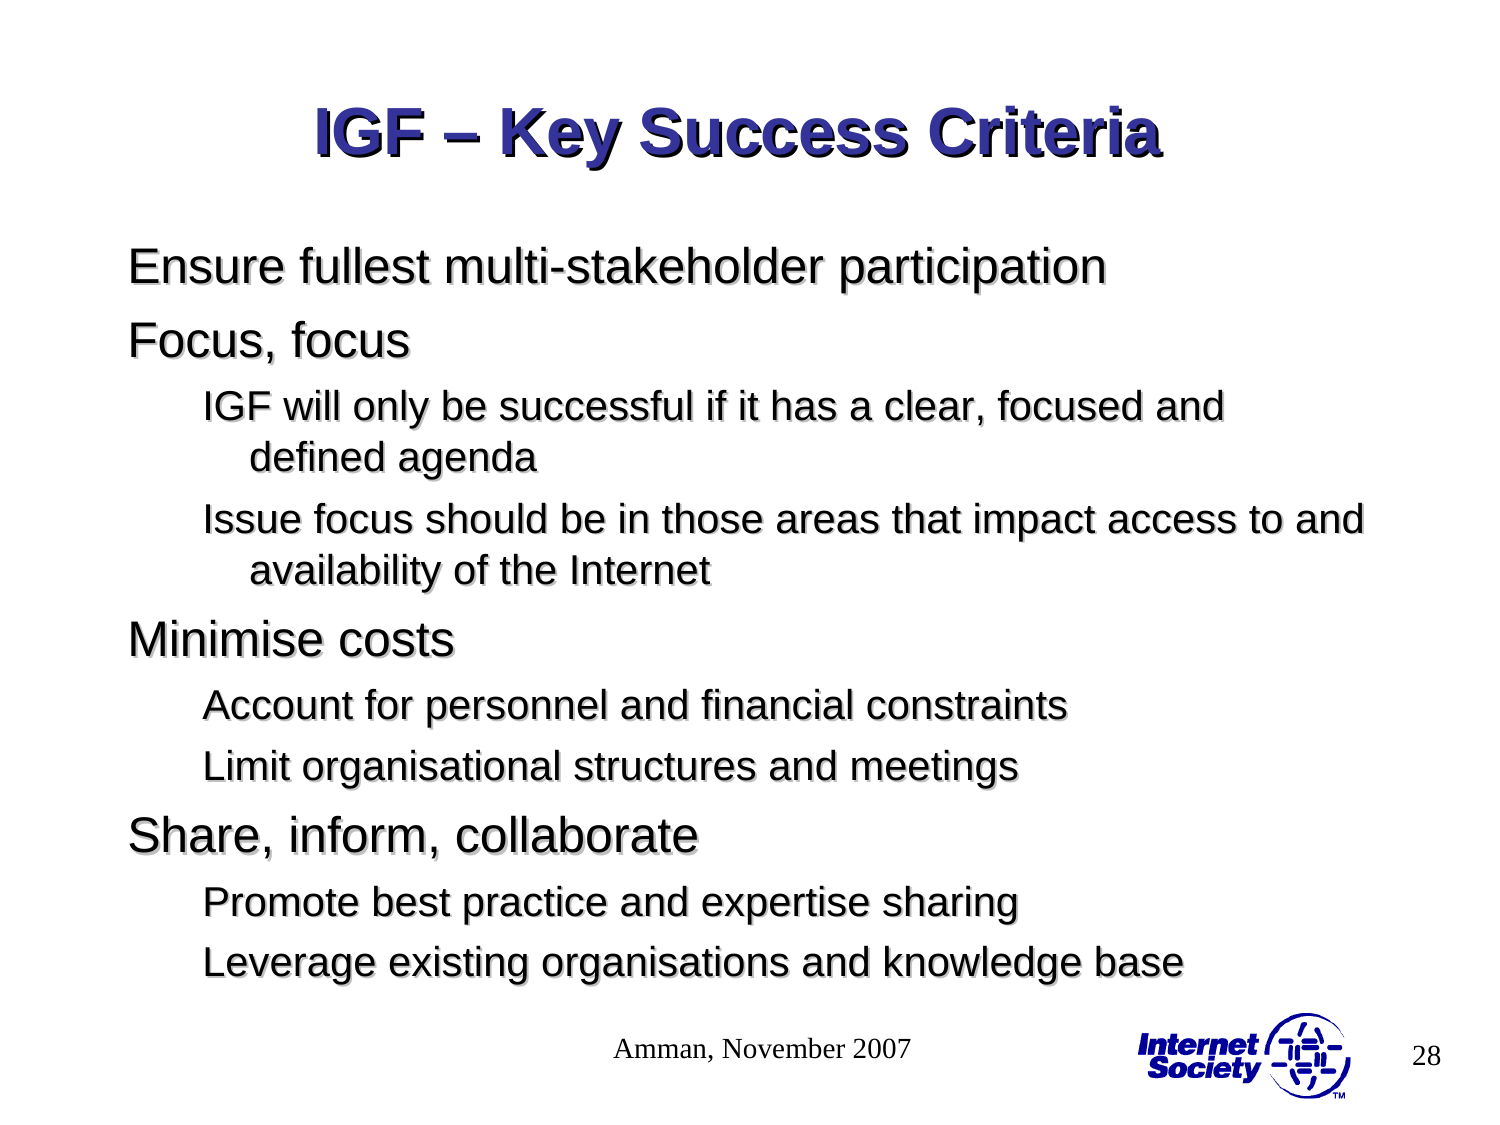

# IGF – Key Success Criteria
Ensure fullest multi-stakeholder participation
Focus, focus
IGF will only be successful if it has a clear, focused and defined agenda
Issue focus should be in those areas that impact access to and availability of the Internet
Minimise costs
Account for personnel and financial constraints
Limit organisational structures and meetings
Share, inform, collaborate
Promote best practice and expertise sharing
Leverage existing organisations and knowledge base